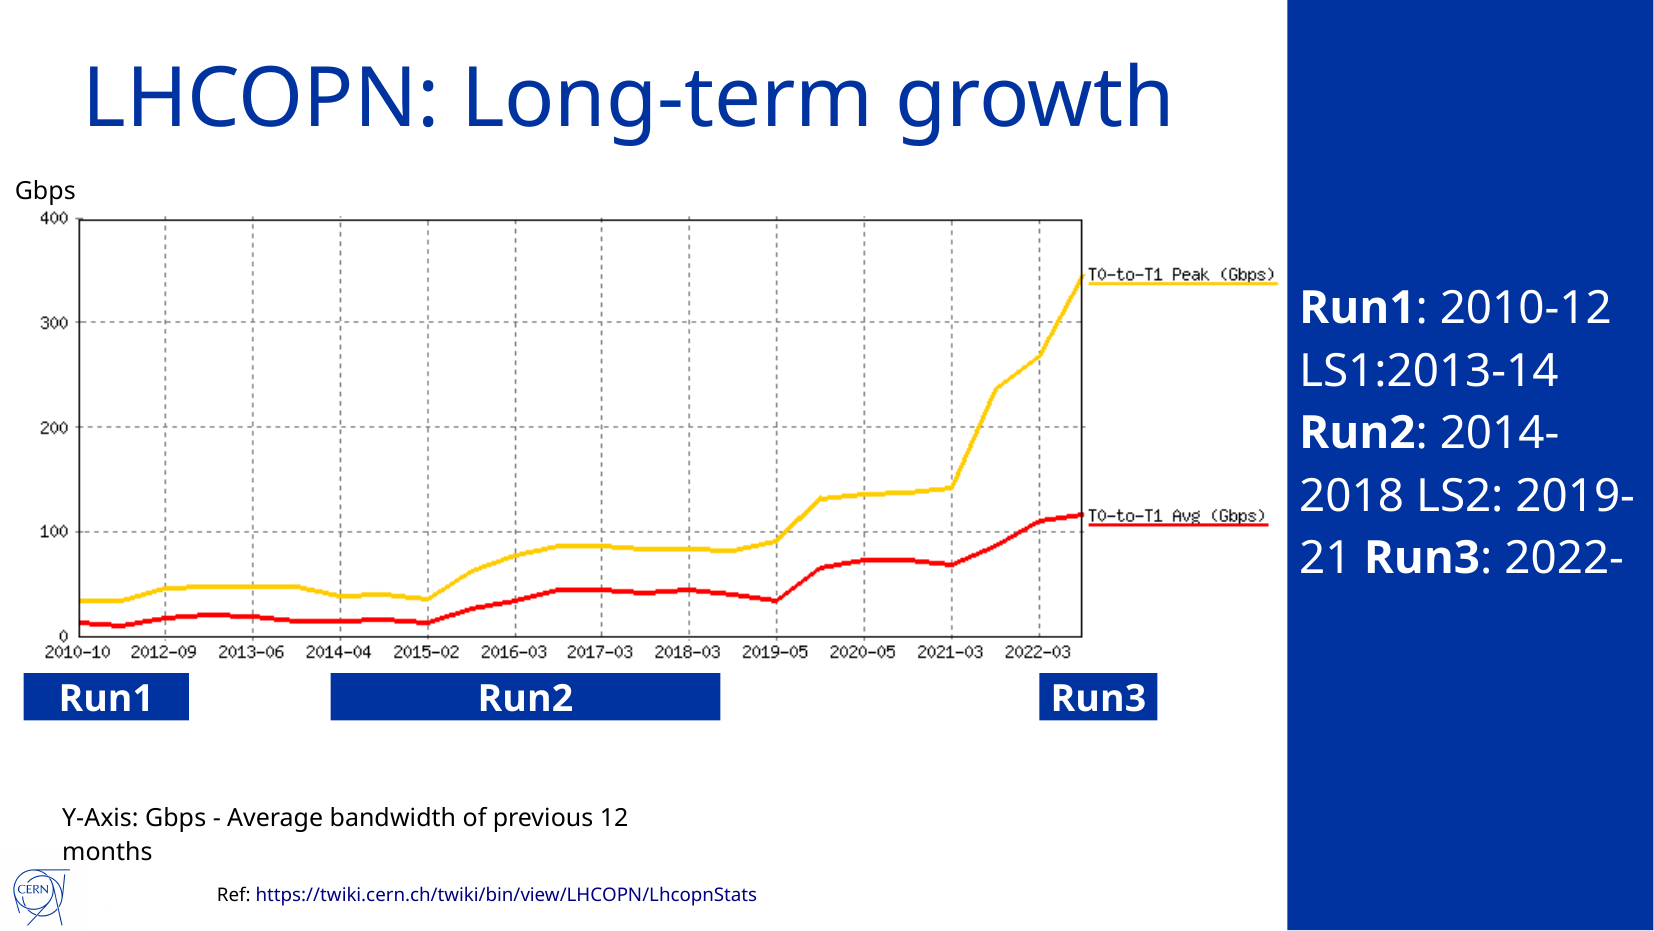

Run1: 2010-12 LS1:2013-14 Run2: 2014-2018 LS2: 2019-21 Run3: 2022-
# LHCOPN: Long-term growth
Gbps
Run1
Run2
Run3
Y-Axis: Gbps - Average bandwidth of previous 12 months
Ref: https://twiki.cern.ch/twiki/bin/view/LHCOPN/LhcopnStats